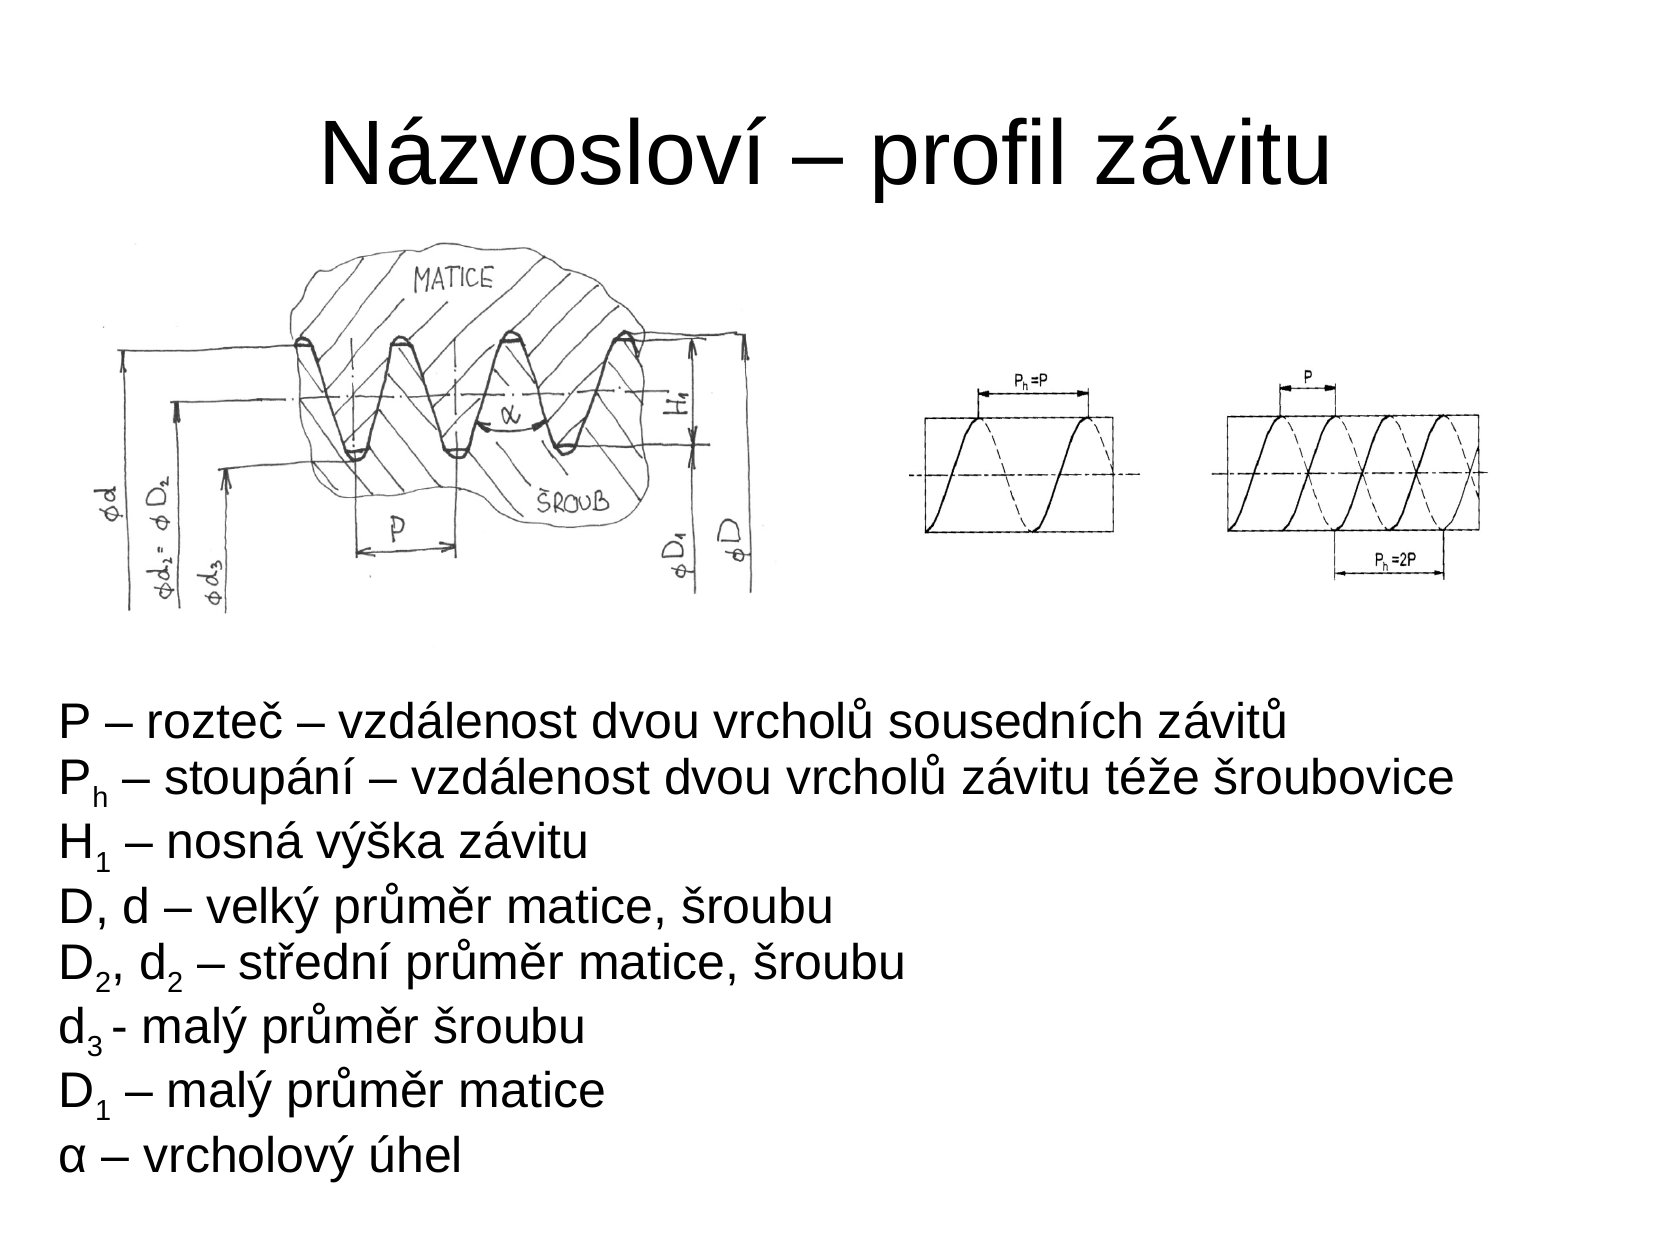

# Názvosloví – profil závitu
P – rozteč – vzdálenost dvou vrcholů sousedních závitů
Ph – stoupání – vzdálenost dvou vrcholů závitu téže šroubovice
H1 – nosná výška závitu
D, d – velký průměr matice, šroubu
D2, d2 – střední průměr matice, šroubu
d3 - malý průměr šroubu
D1 – malý průměr matice
α – vrcholový úhel